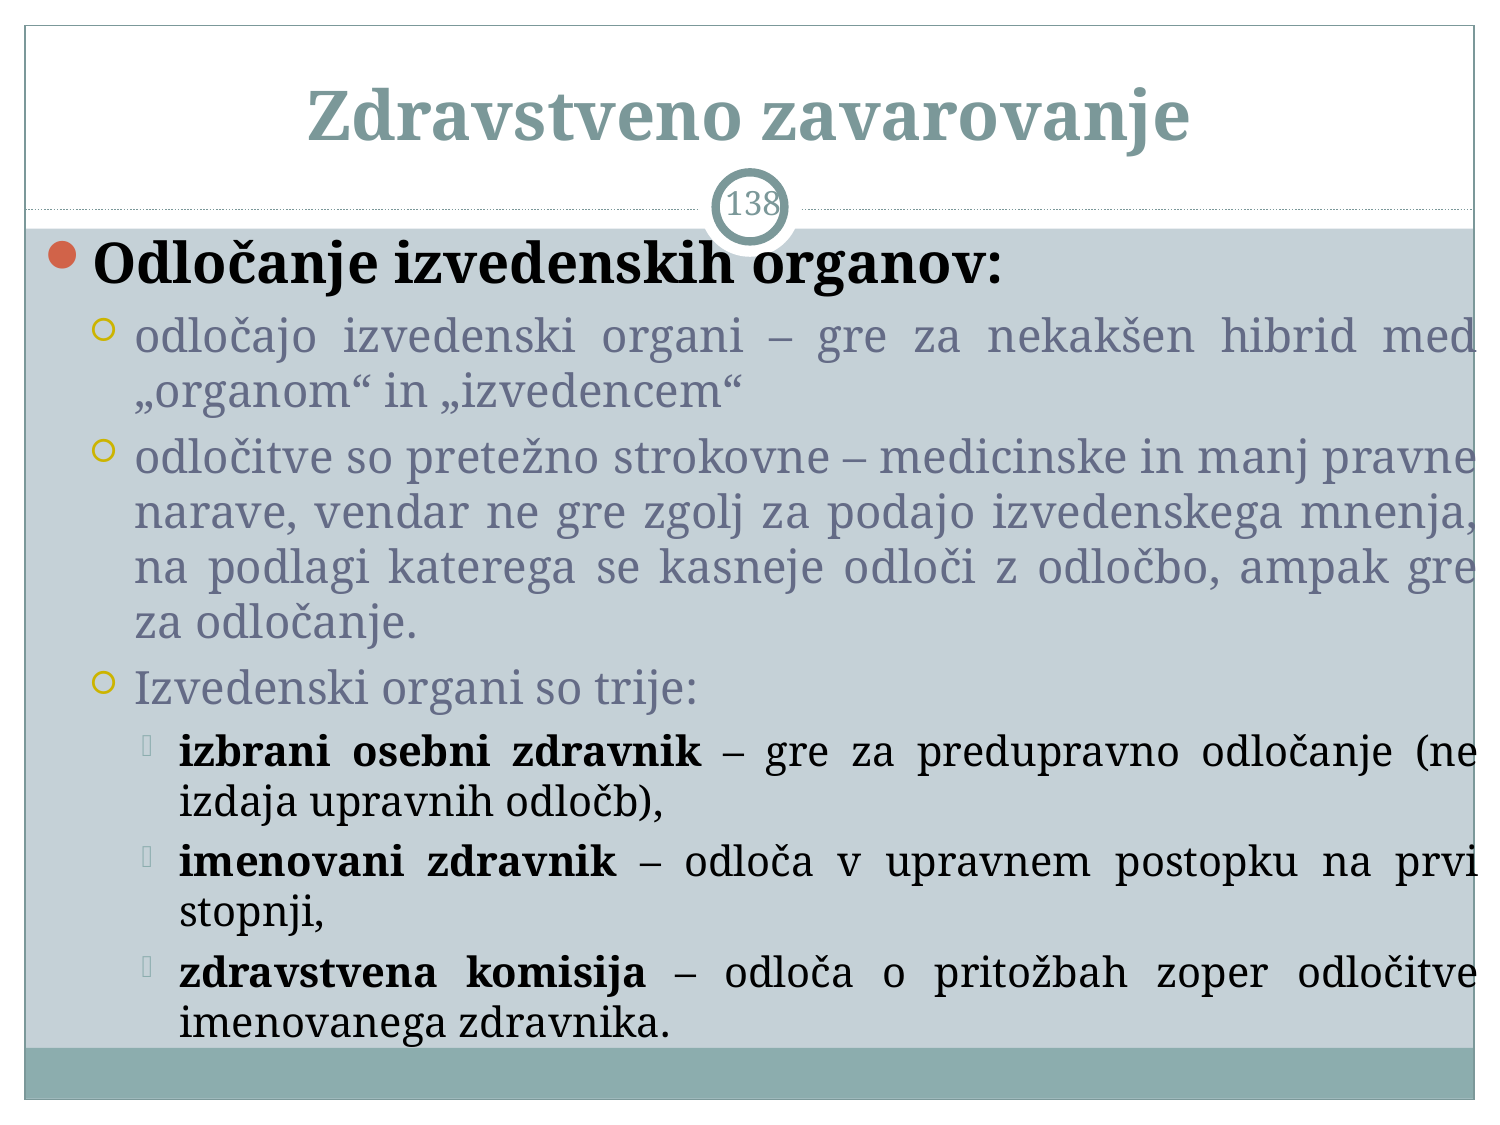

# Zdravstveno zavarovanje
Odločanje izvedenskih organov:
odločajo izvedenski organi – gre za nekakšen hibrid med „organom“ in „izvedencem“
odločitve so pretežno strokovne – medicinske in manj pravne narave, vendar ne gre zgolj za podajo izvedenskega mnenja, na podlagi katerega se kasneje odloči z odločbo, ampak gre za odločanje.
Izvedenski organi so trije:
izbrani osebni zdravnik – gre za predupravno odločanje (ne izdaja upravnih odločb),
imenovani zdravnik – odloča v upravnem postopku na prvi stopnji,
zdravstvena komisija – odloča o pritožbah zoper odločitve imenovanega zdravnika.